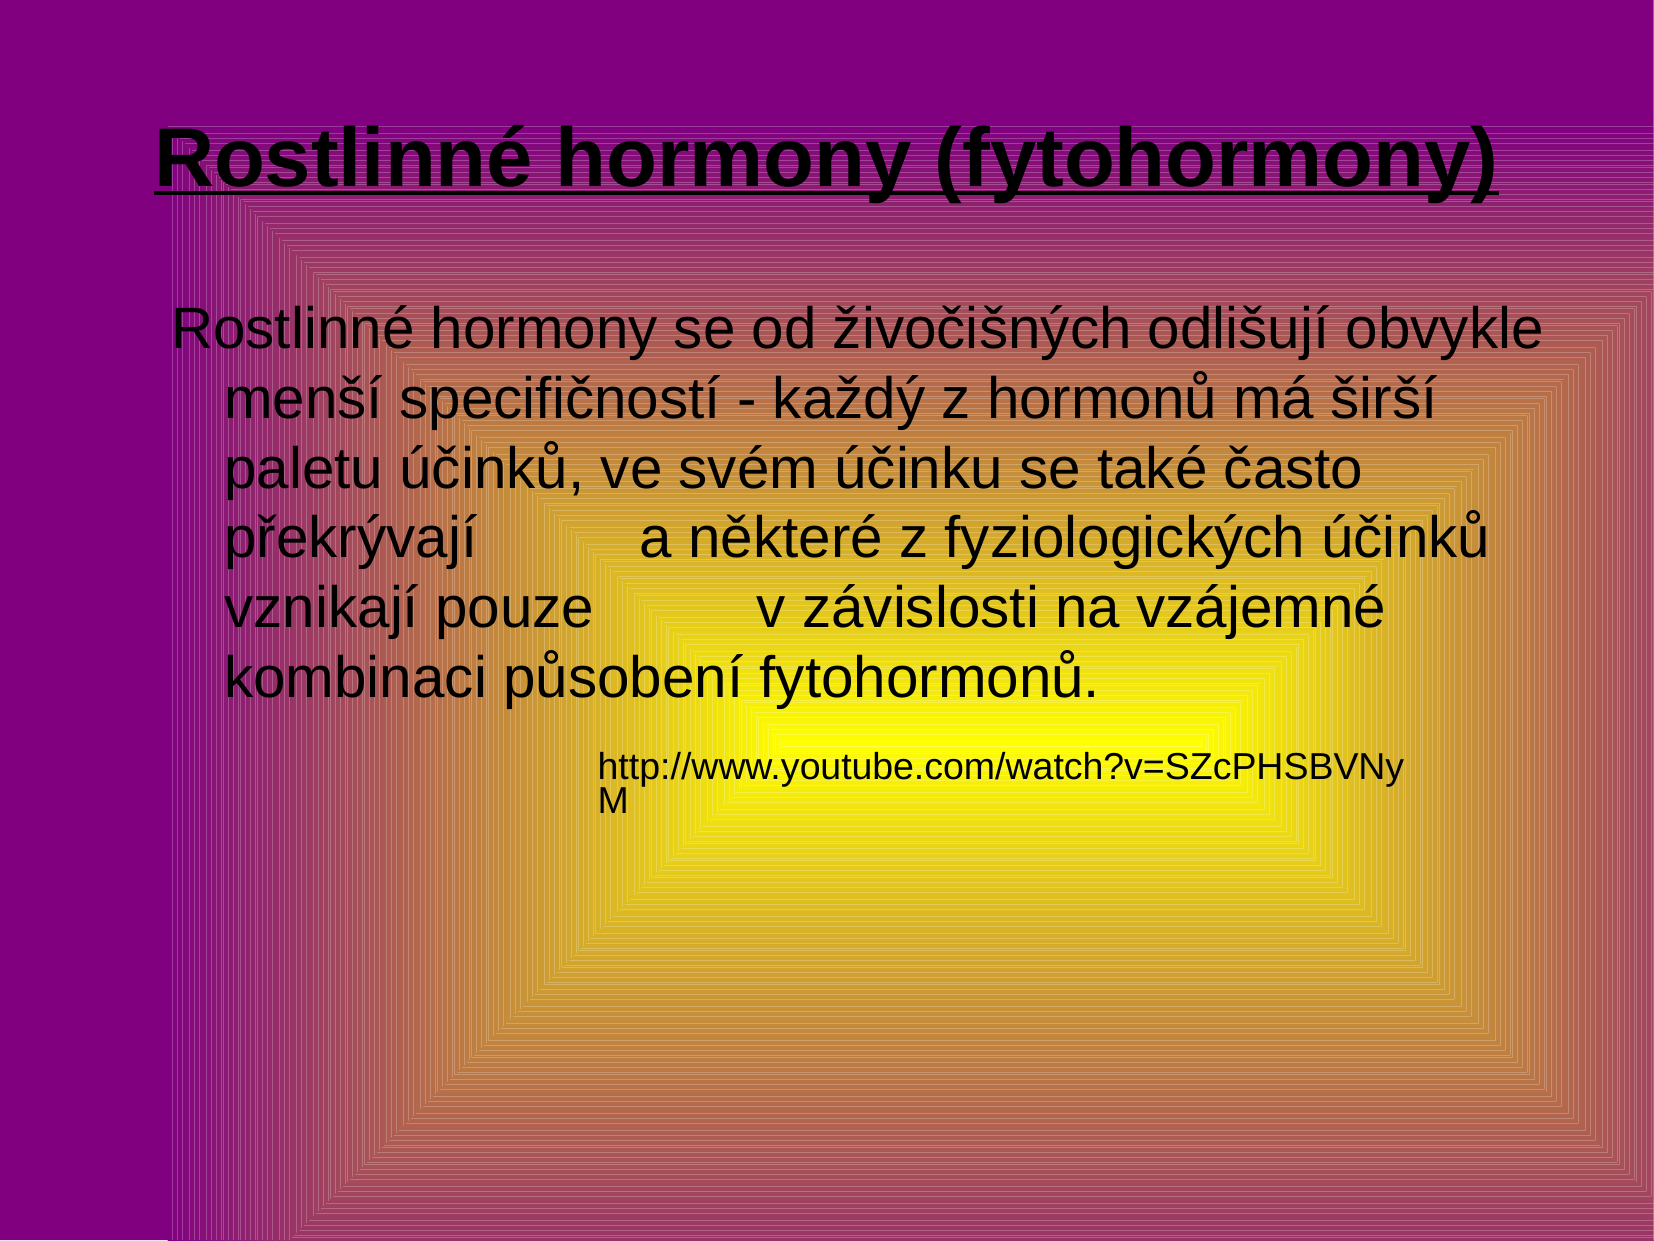

# Rostlinné hormony (fytohormony)
Rostlinné hormony se od živočišných odlišují obvykle menší specifičností - každý z hormonů má širší paletu účinků, ve svém účinku se také často překrývají a některé z fyziologických účinků vznikají pouze v závislosti na vzájemné kombinaci působení fytohormonů.
http://www.youtube.com/watch?v=SZcPHSBVNyM